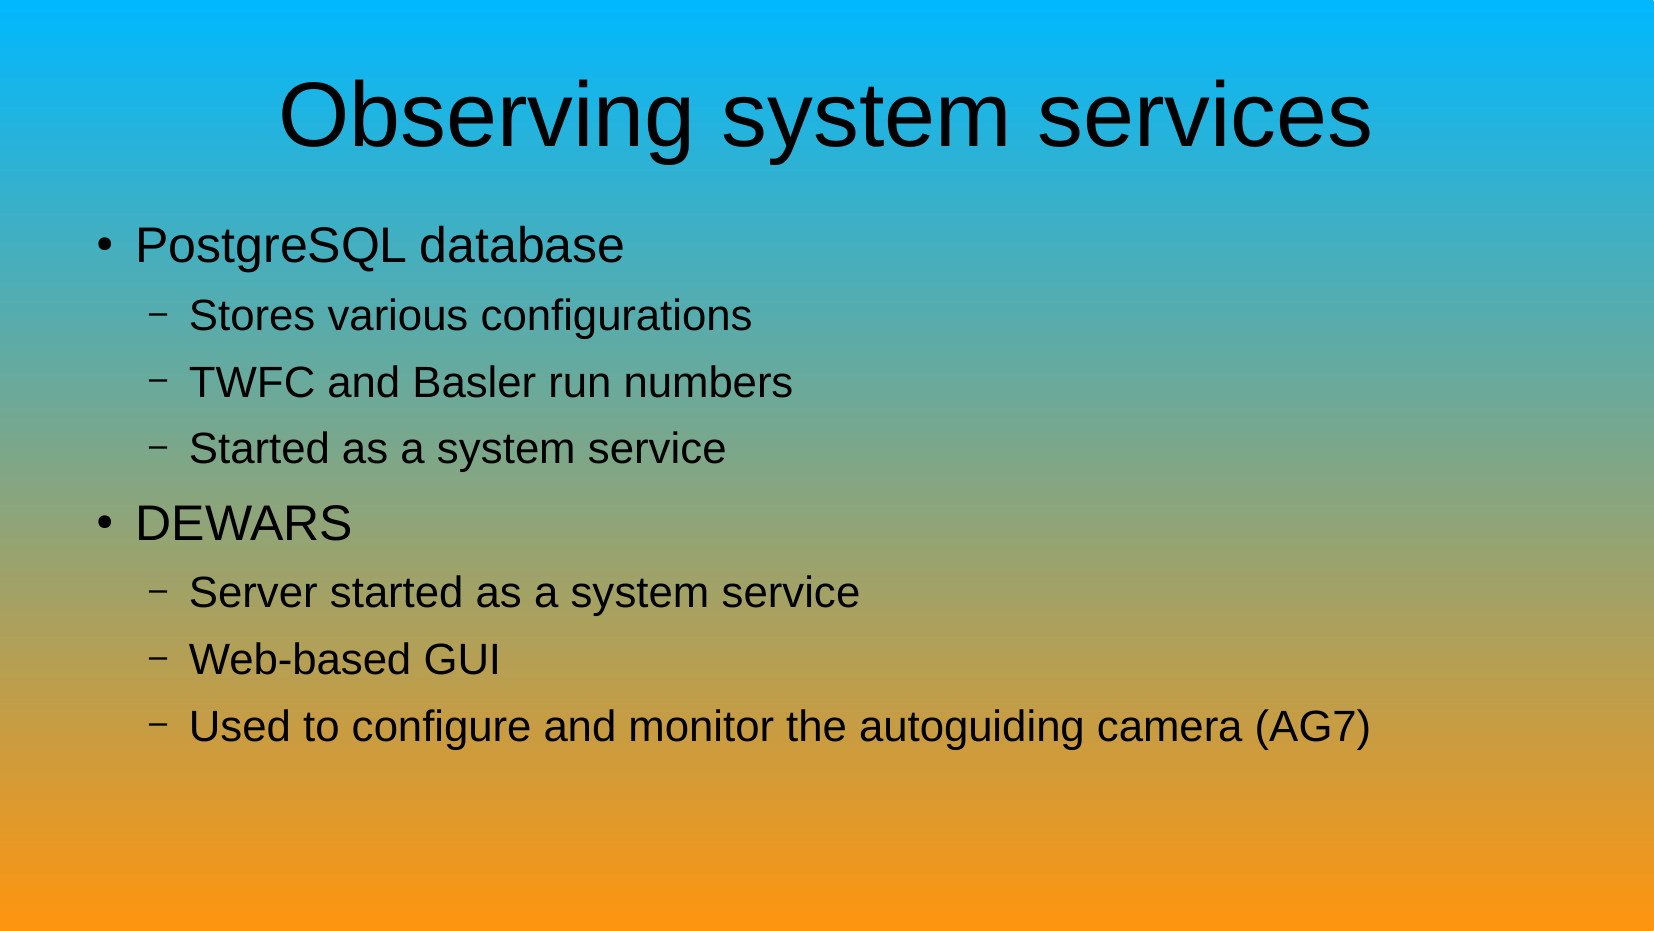

# Observing system services
PostgreSQL database
Stores various configurations
TWFC and Basler run numbers
Started as a system service
DEWARS
Server started as a system service
Web-based GUI
Used to configure and monitor the autoguiding camera (AG7)